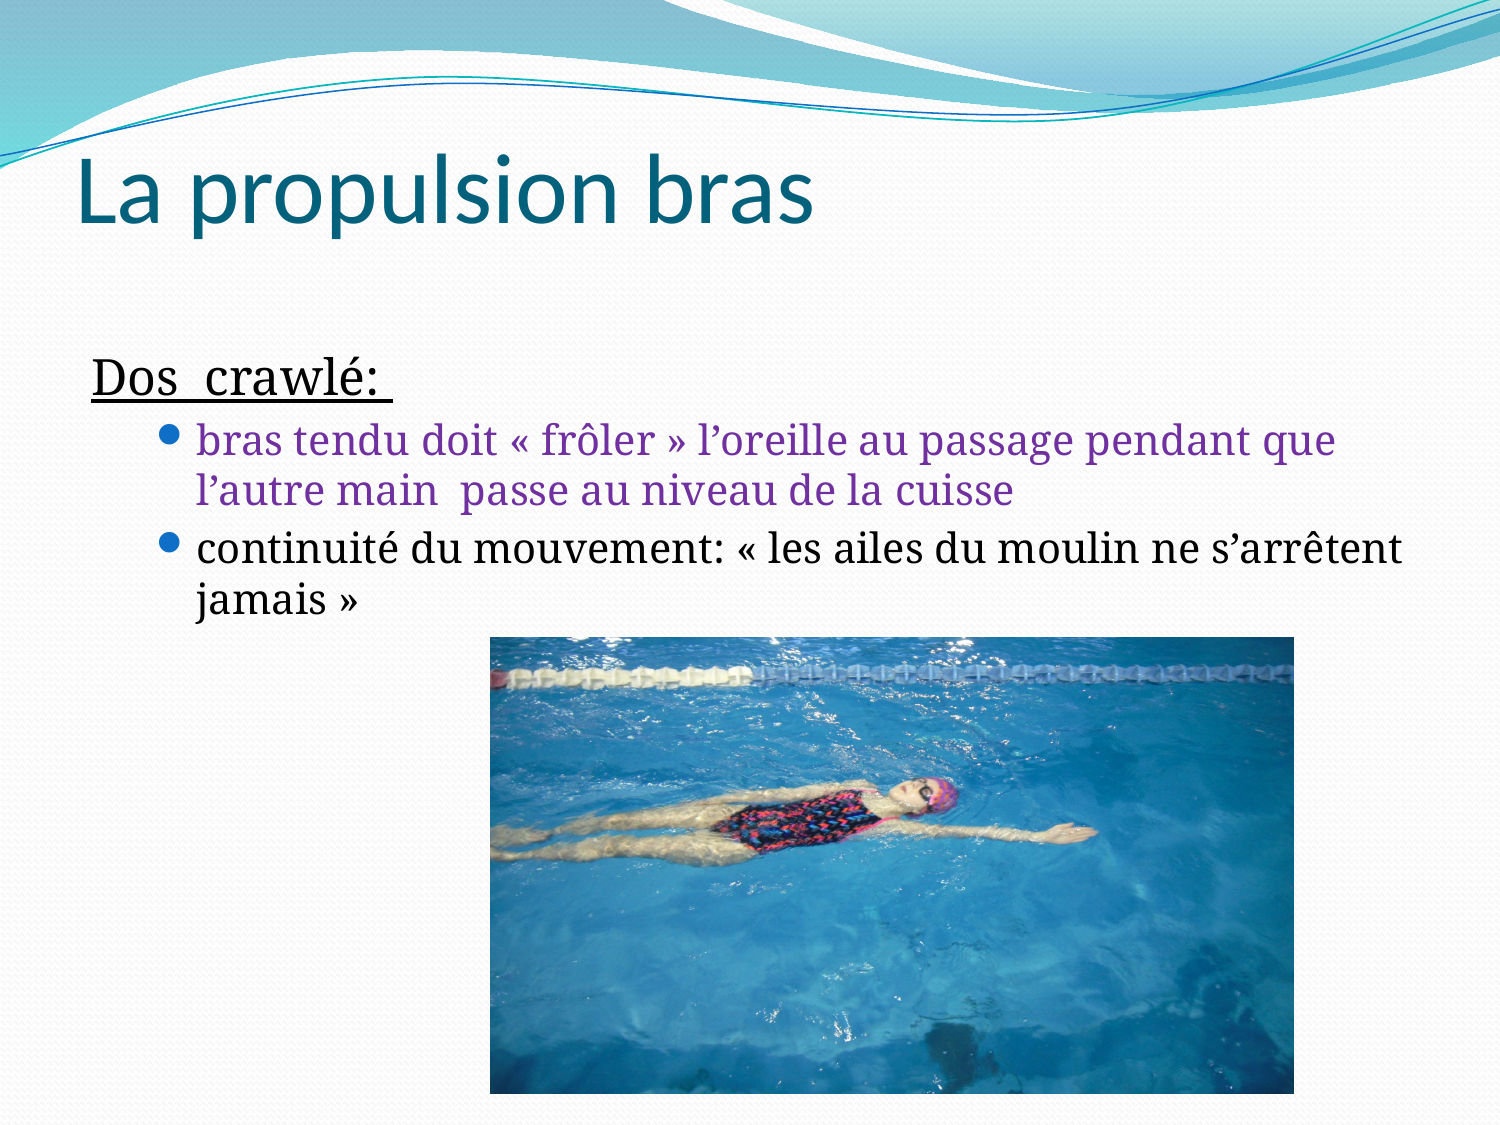

# La propulsion bras
Dos crawlé:
bras tendu doit « frôler » l’oreille au passage pendant que l’autre main passe au niveau de la cuisse
continuité du mouvement: « les ailes du moulin ne s’arrêtent jamais »